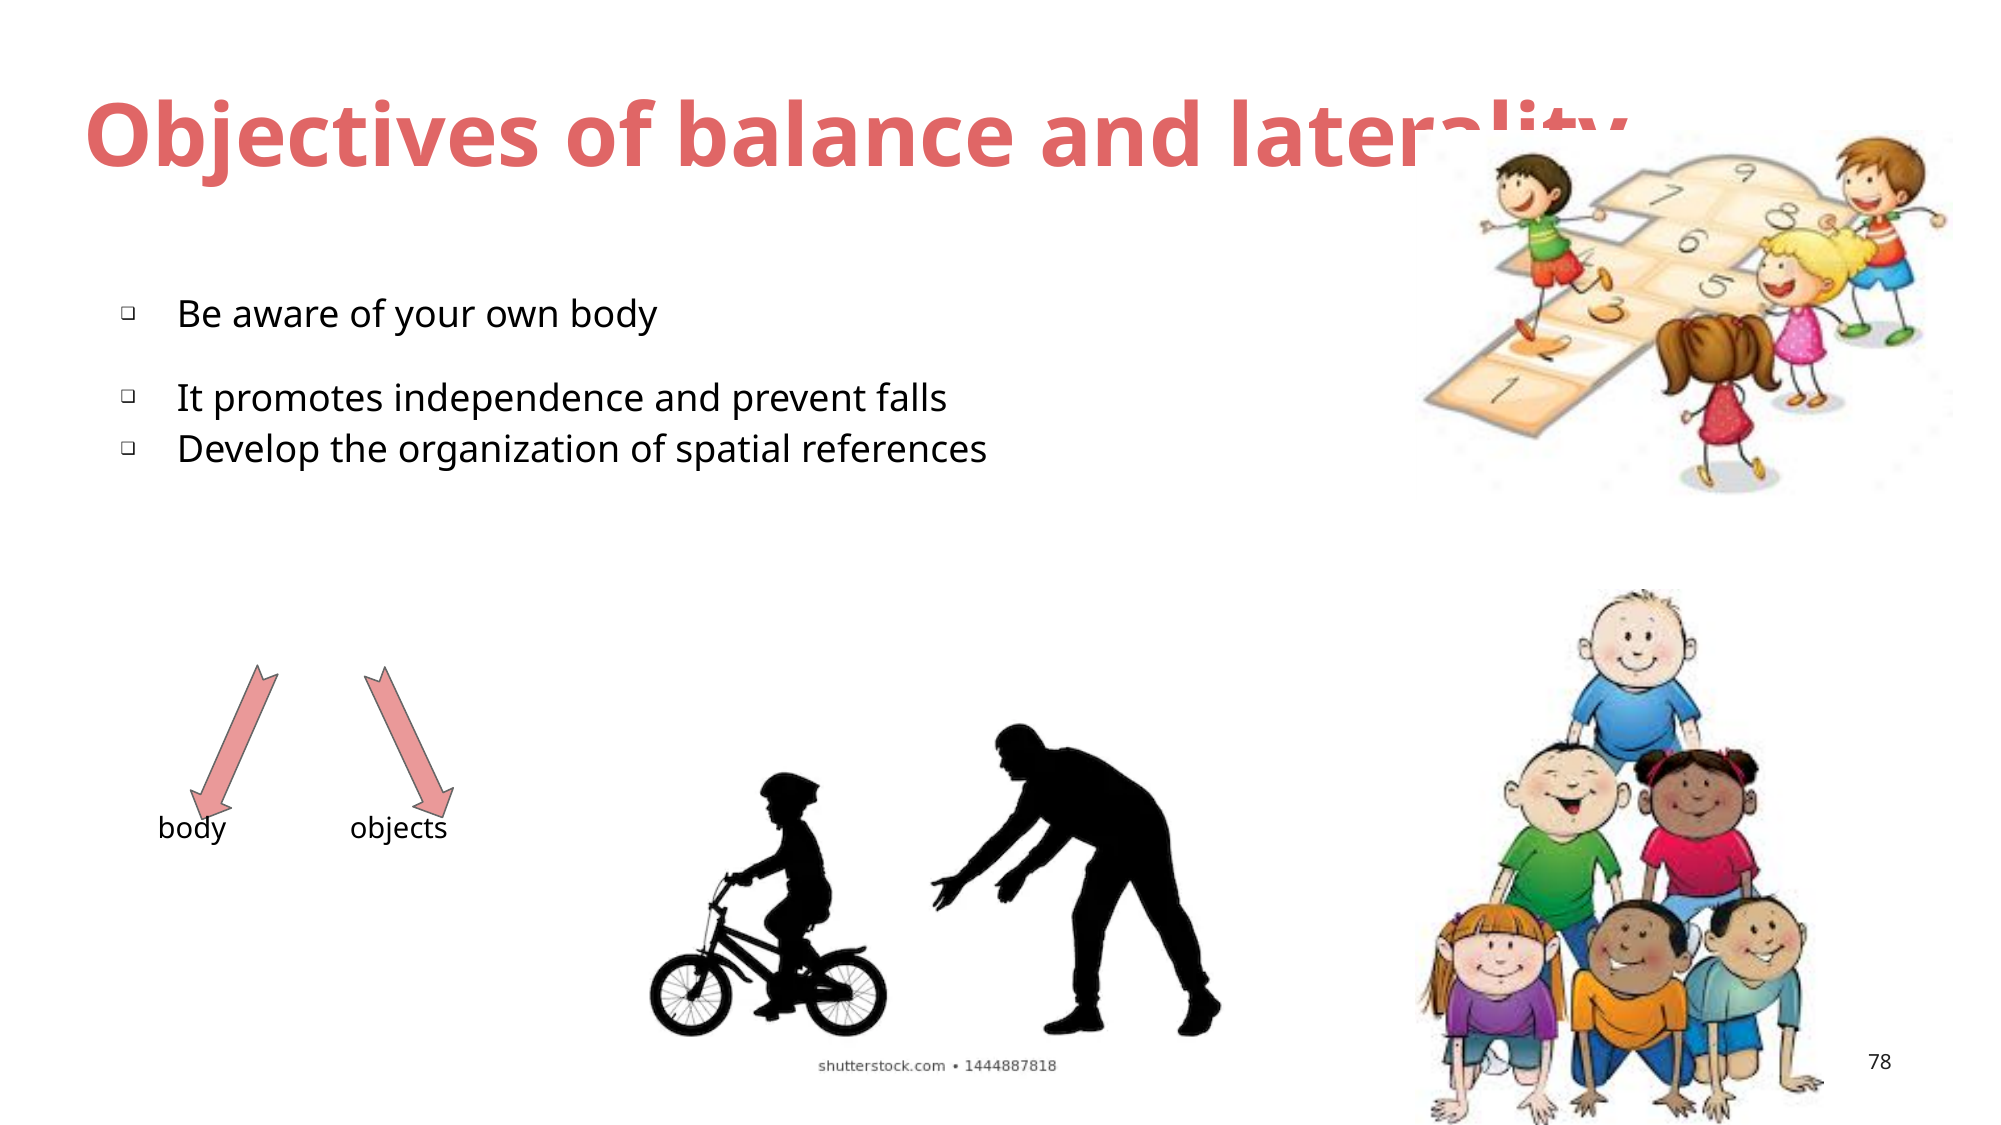

Objectives of balance and laterality
Be aware of your own body
It promotes independence and prevent falls
Develop the organization of spatial references
body
objects